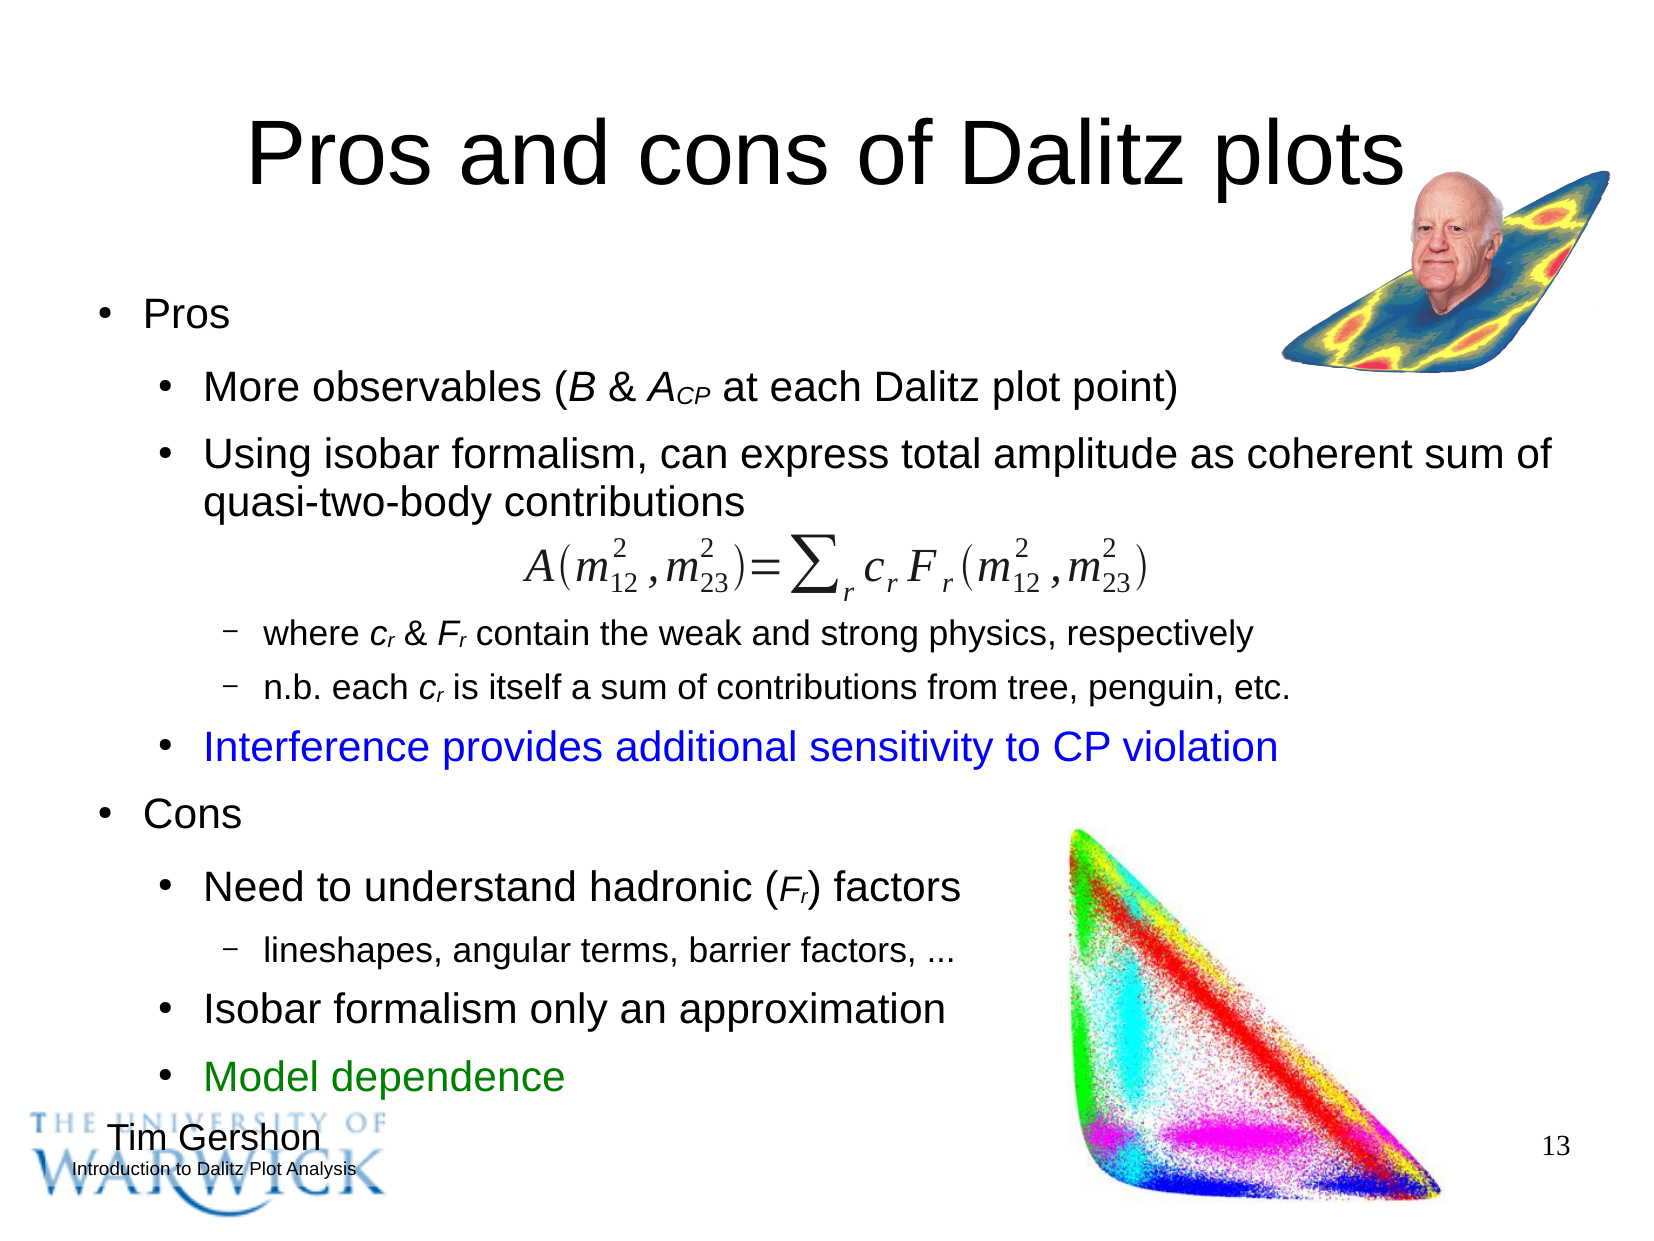

# Pros and cons of Dalitz plots
Pros
More observables (B & ACP at each Dalitz plot point)
Using isobar formalism, can express total amplitude as coherent sum of quasi-two-body contributions
where cr & Fr contain the weak and strong physics, respectively
n.b. each cr is itself a sum of contributions from tree, penguin, etc.
Interference provides additional sensitivity to CP violation
Cons
Need to understand hadronic (Fr) factors
lineshapes, angular terms, barrier factors, ...
Isobar formalism only an approximation
Model dependence
Tim Gershon
Introduction to Dalitz Plot Analysis
13